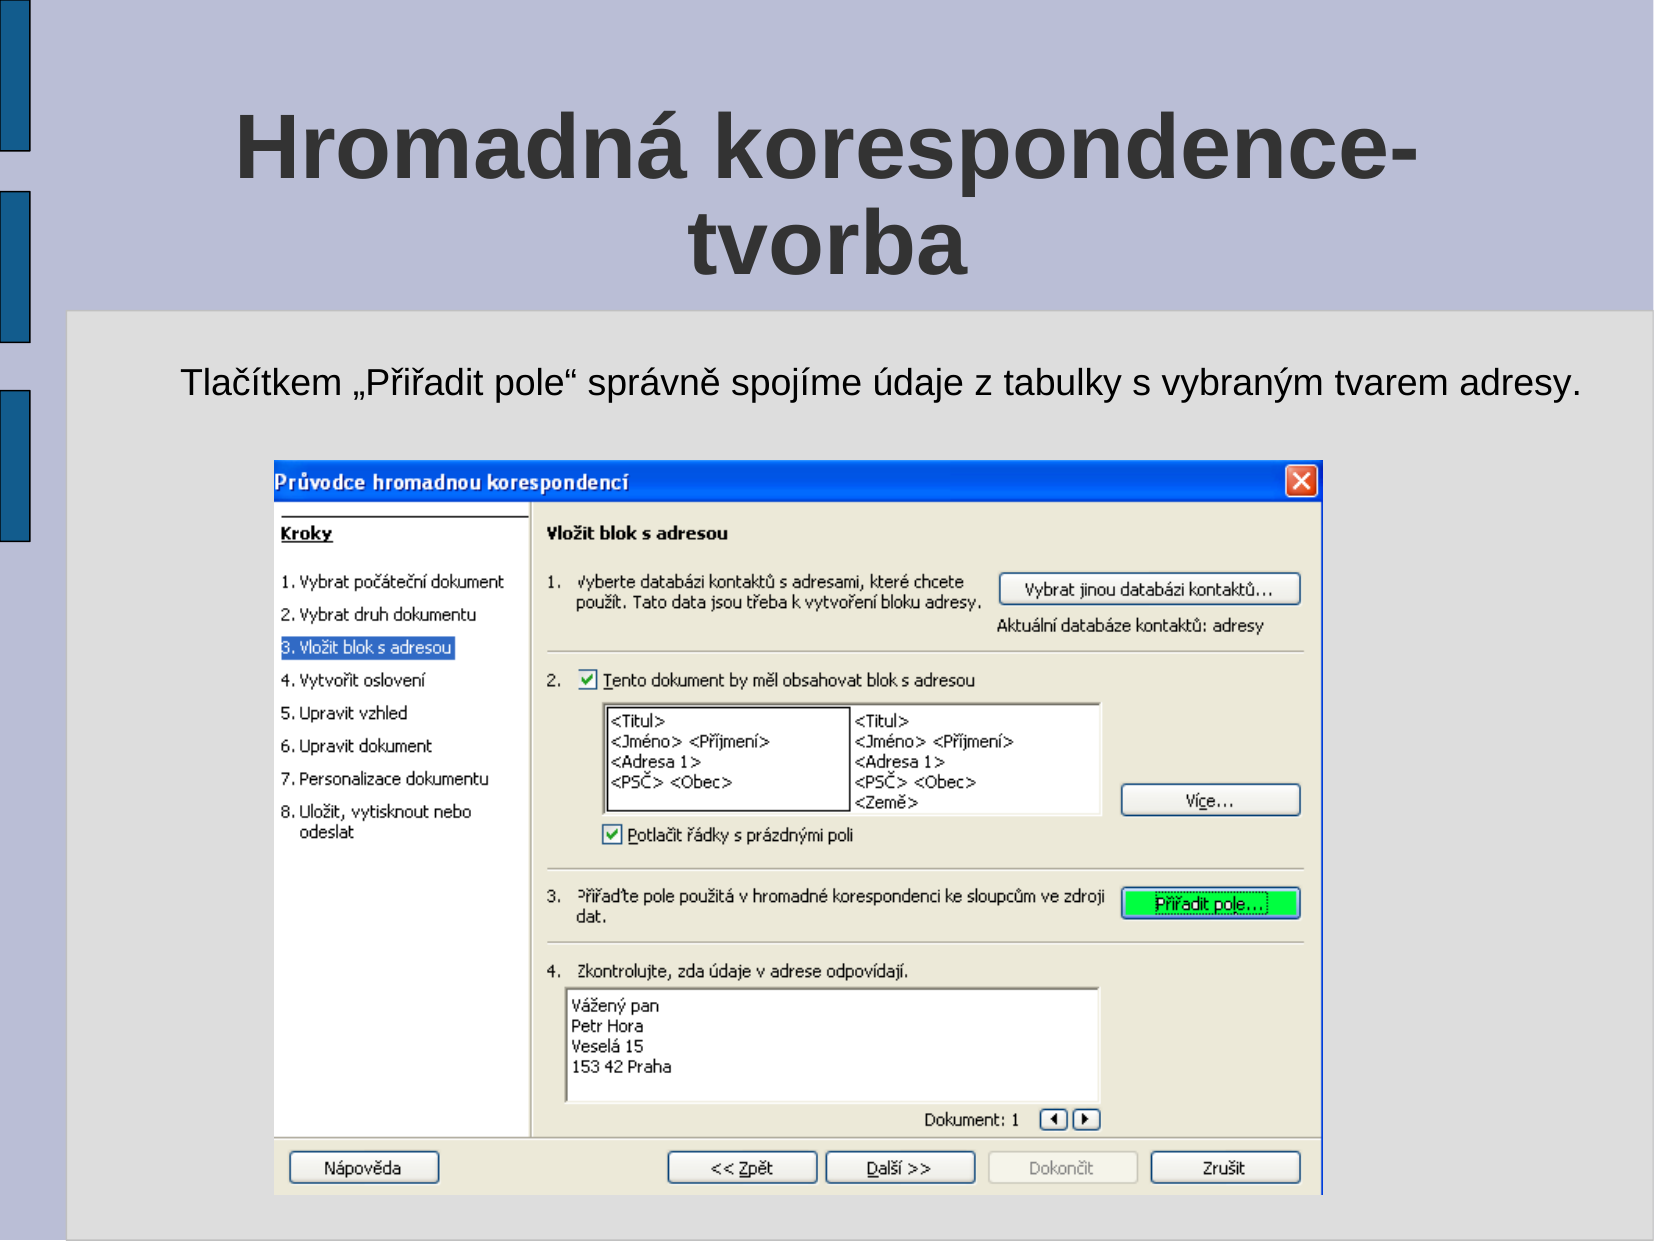

# Hromadná korespondence- tvorba
Tlačítkem „Přiřadit pole“ správně spojíme údaje z tabulky s vybraným tvarem adresy.